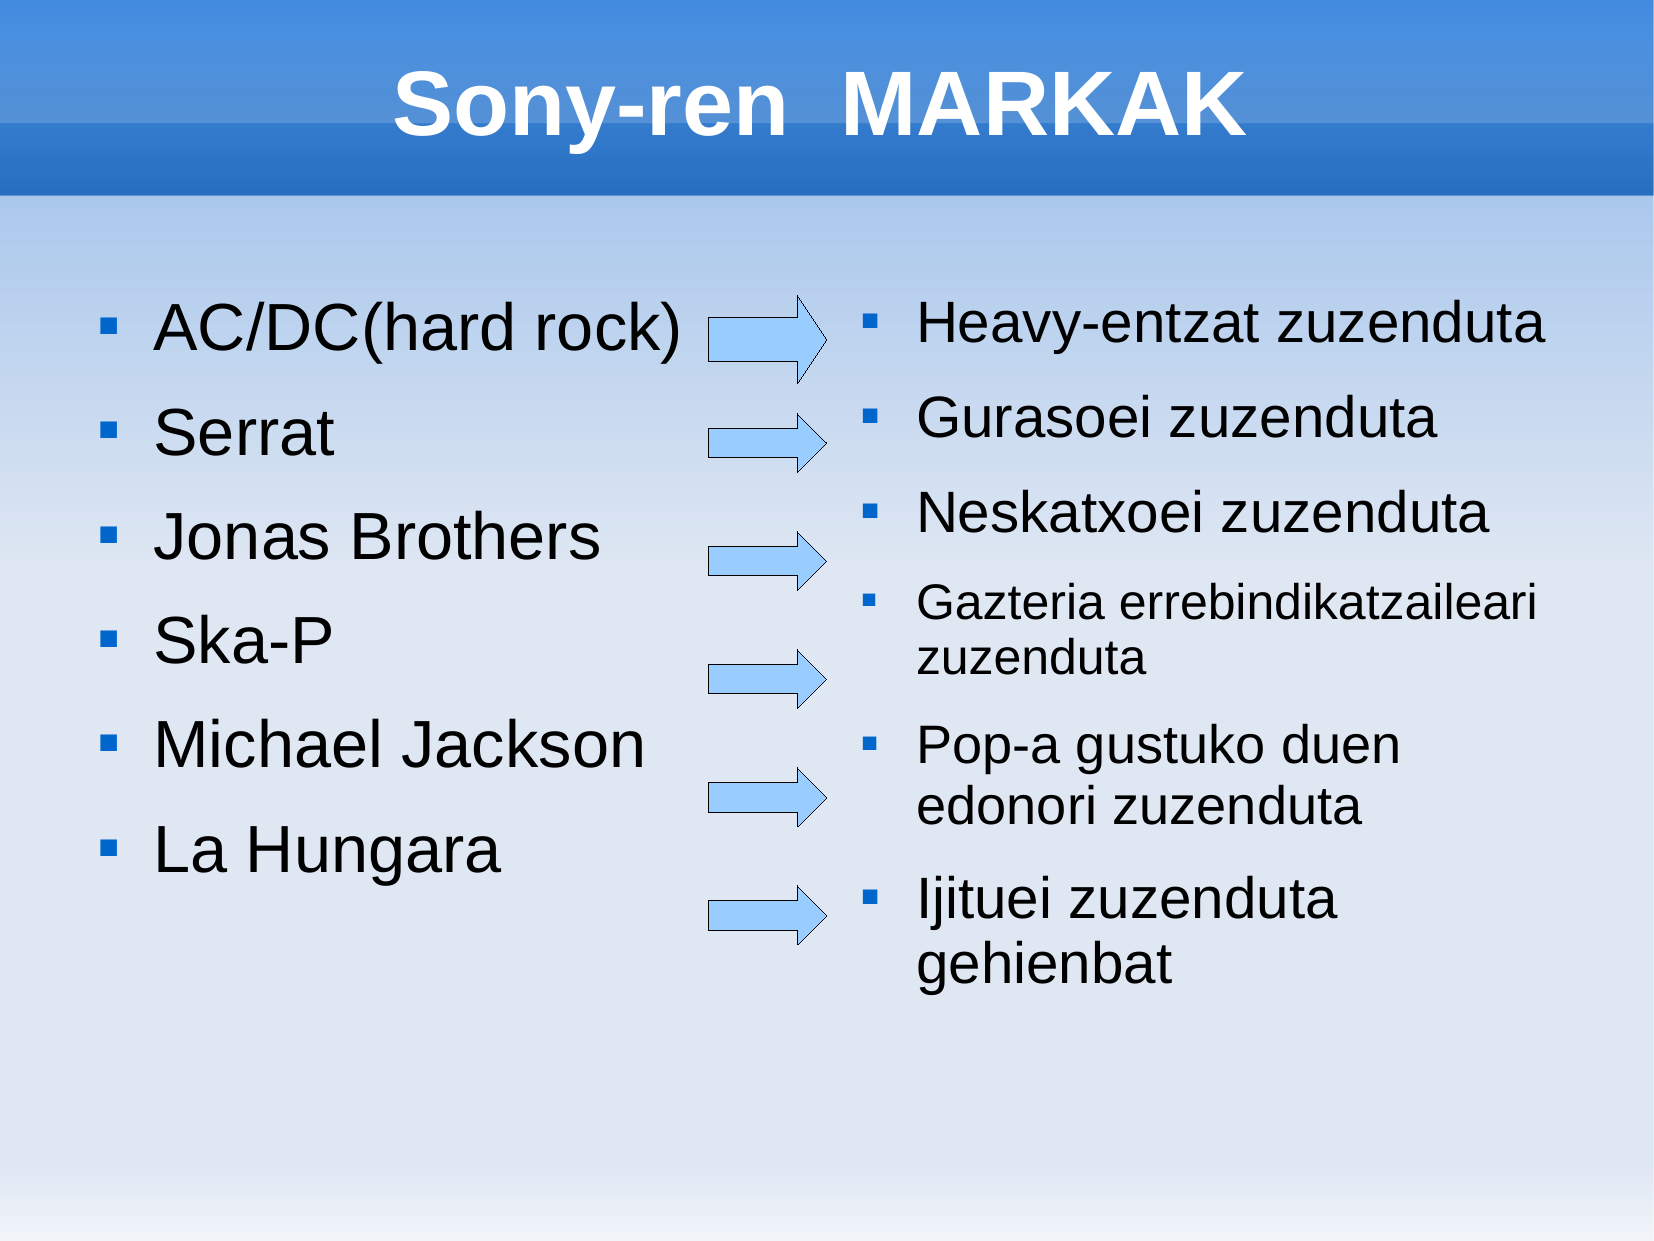

# Sony-ren MARKAK
AC/DC(hard rock)
Serrat
Jonas Brothers
Ska-P
Michael Jackson
La Hungara
Heavy-entzat zuzenduta
Gurasoei zuzenduta
Neskatxoei zuzenduta
Gazteria errebindikatzaileari zuzenduta
Pop-a gustuko duen edonori zuzenduta
Ijituei zuzenduta gehienbat